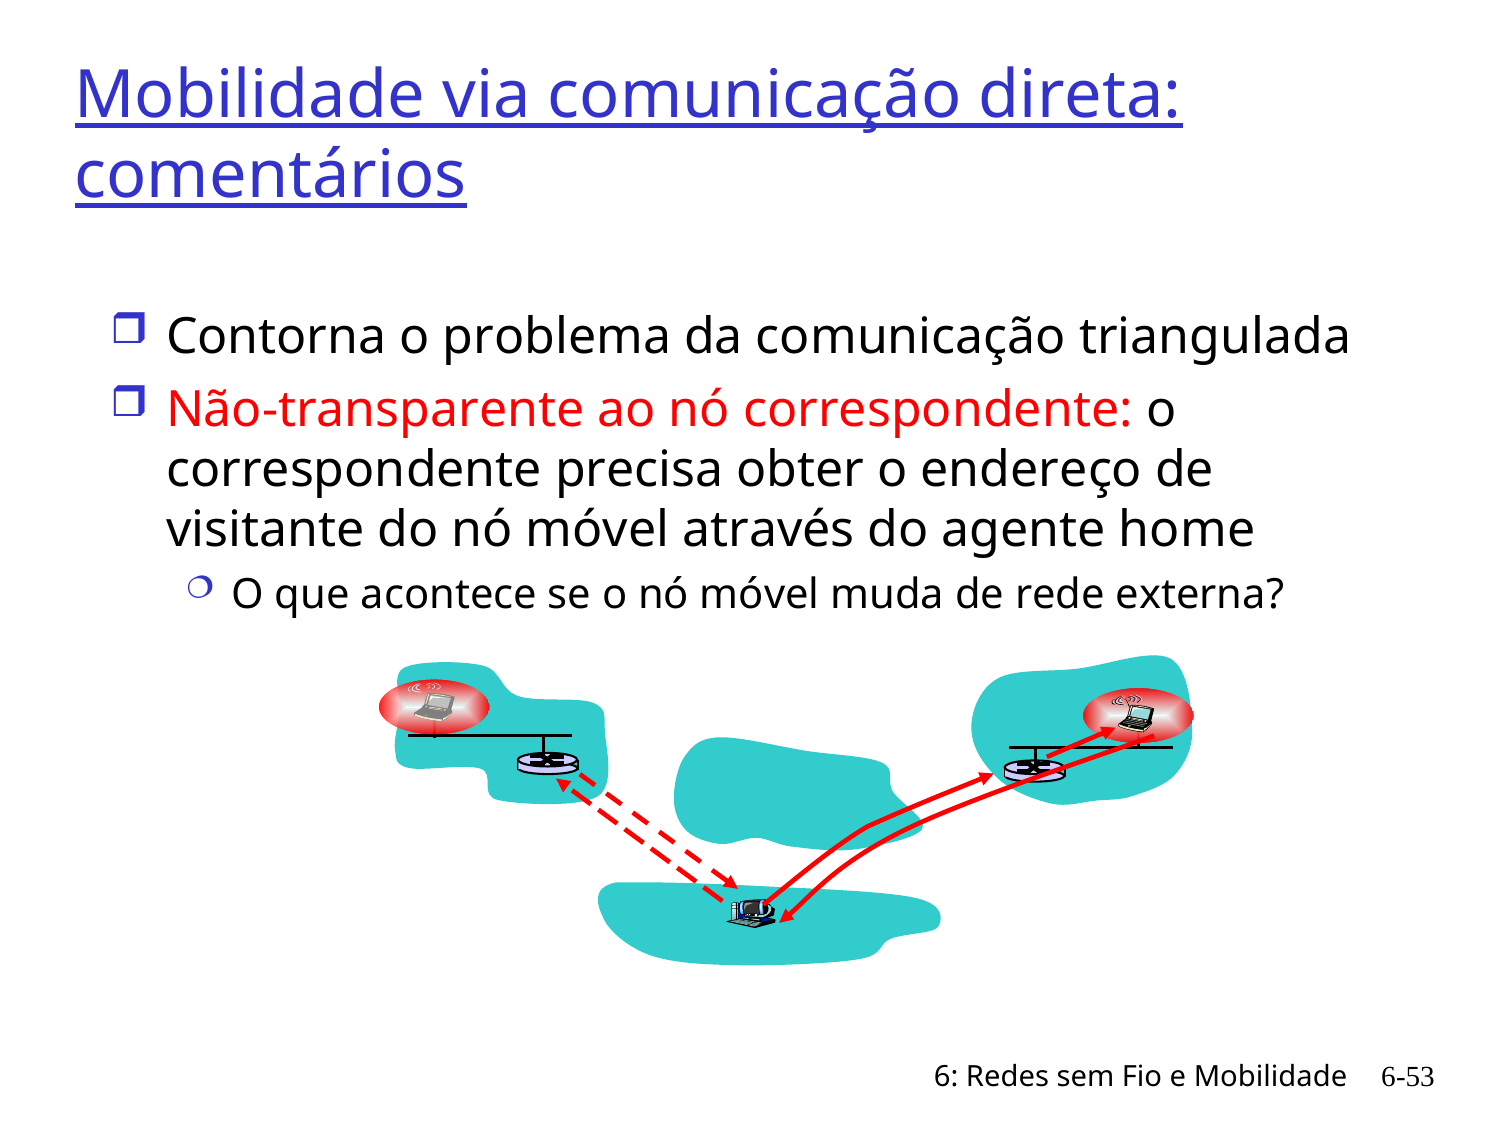

Mobilidade via comunicação direta: comentários
Contorna o problema da comunicação triangulada
Não-transparente ao nó correspondente: o correspondente precisa obter o endereço de visitante do nó móvel através do agente home
O que acontece se o nó móvel muda de rede externa?
6: Redes sem Fio e Mobilidade